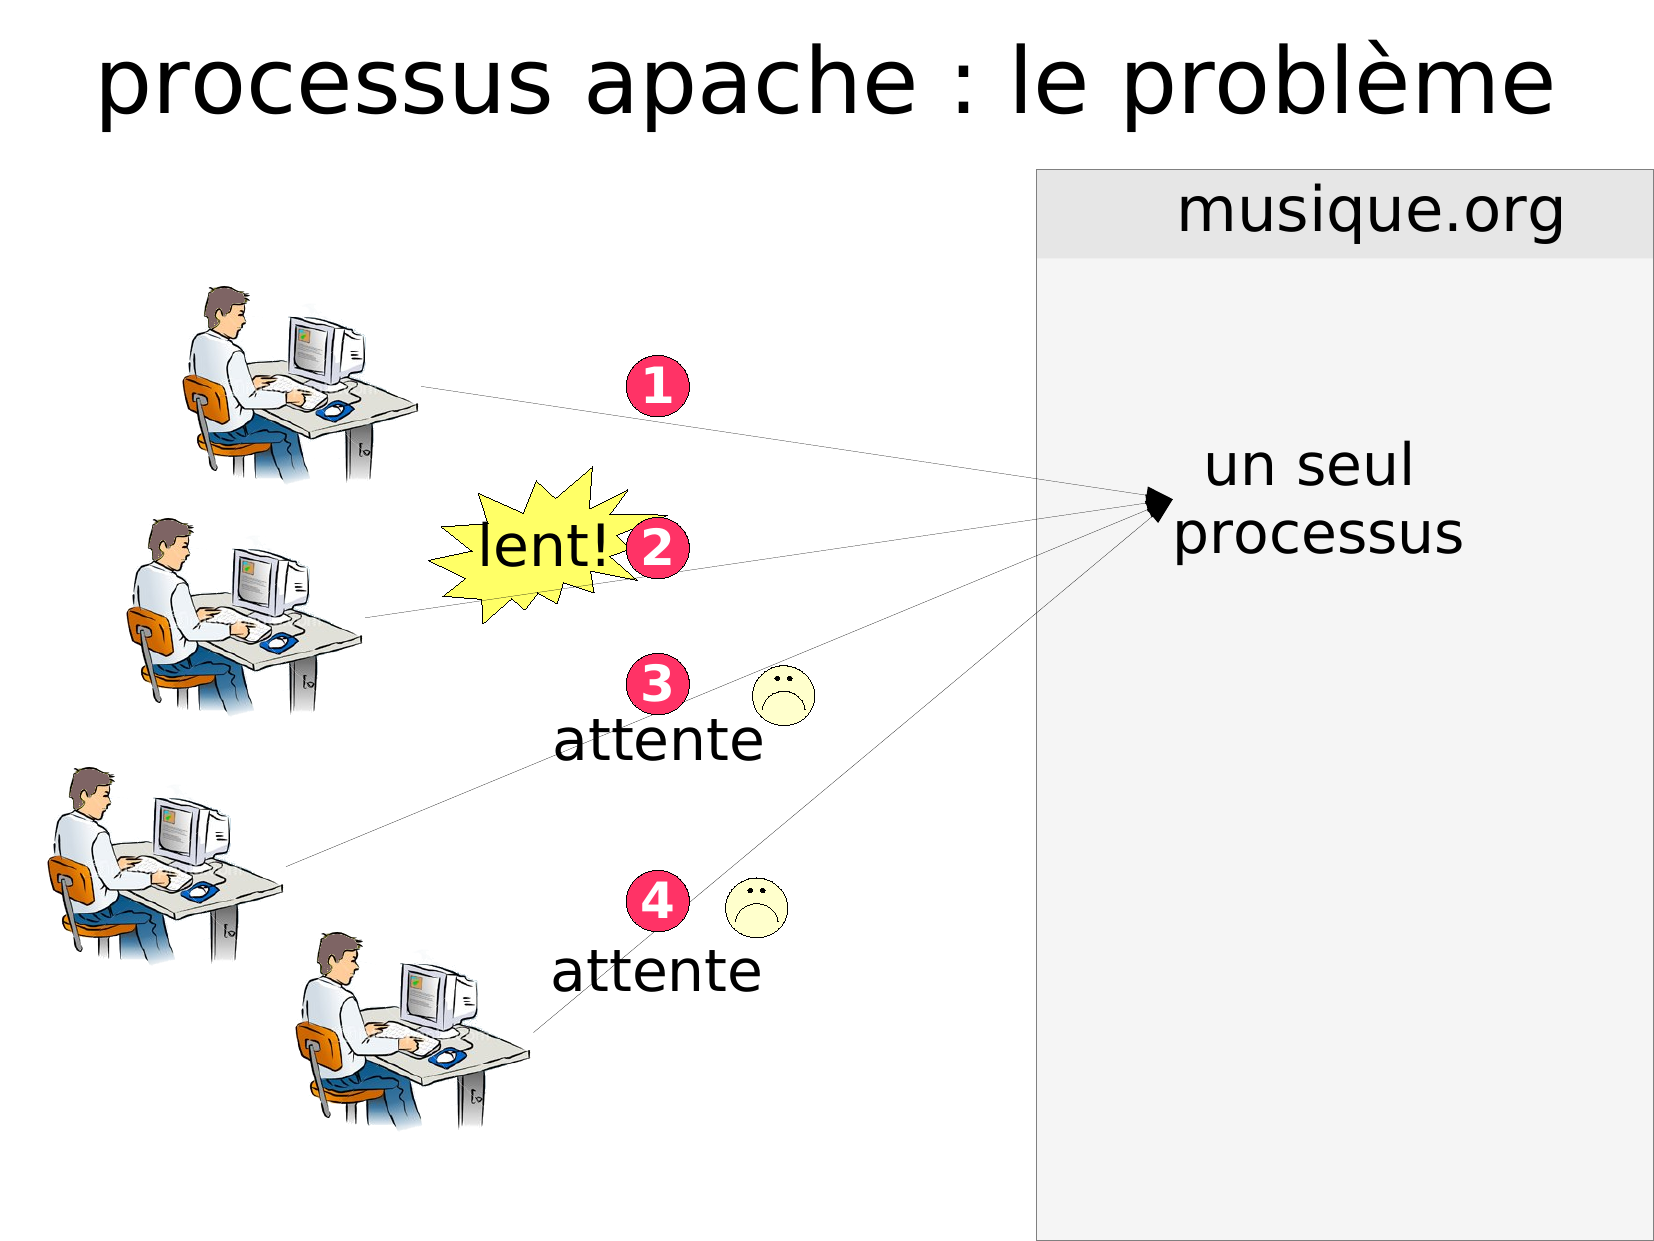

# processus apache : le problème
musique.org
1
un seul
processus
lent!
2
3
attente
4
attente